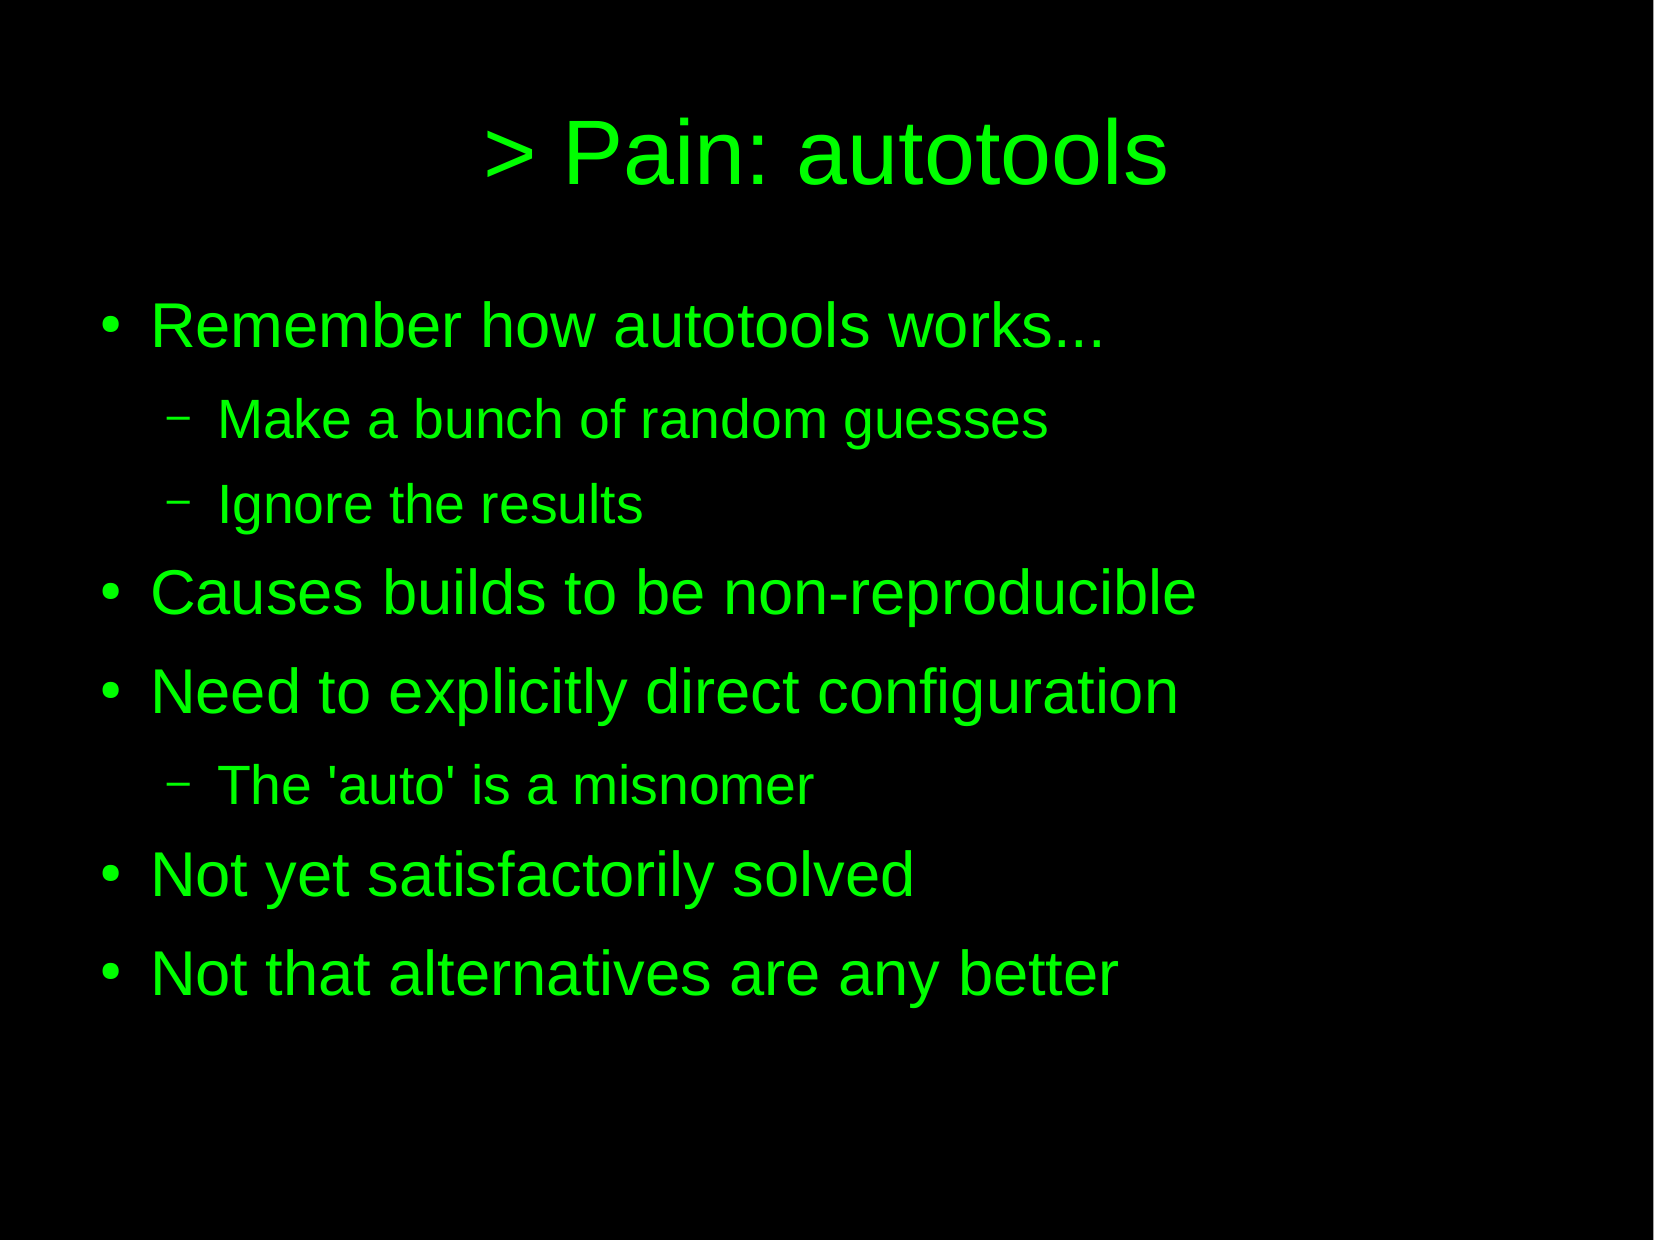

# > Pain: autotools
Remember how autotools works...
Make a bunch of random guesses
Ignore the results
Causes builds to be non-reproducible
Need to explicitly direct configuration
The 'auto' is a misnomer
Not yet satisfactorily solved
Not that alternatives are any better